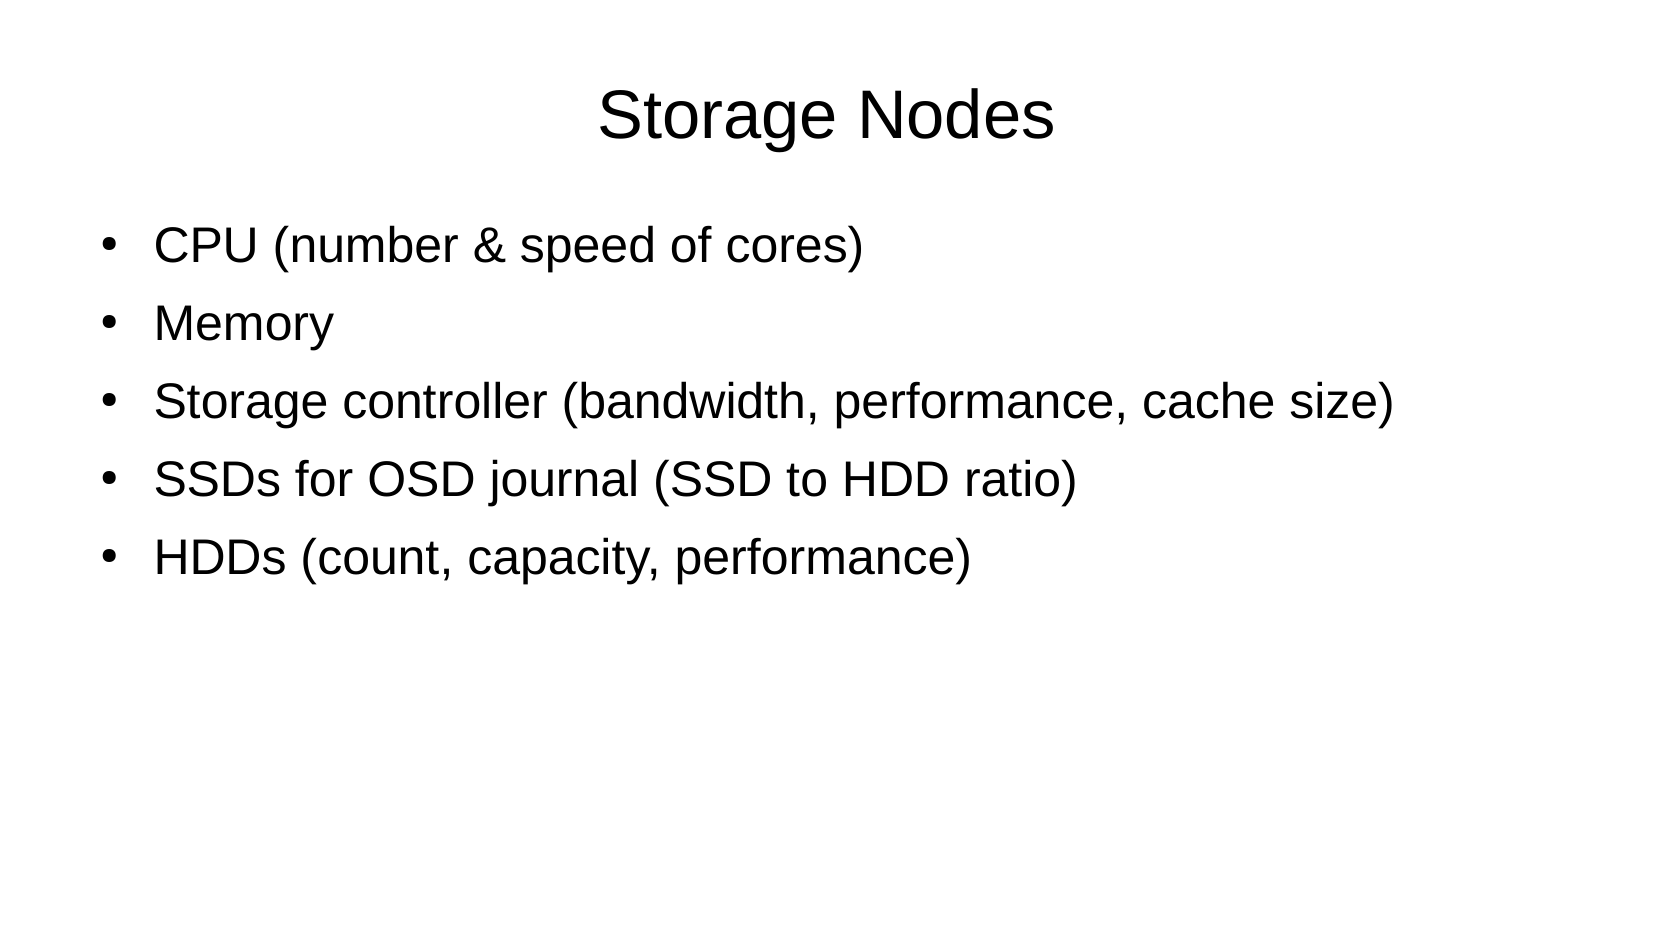

# Storage Nodes
CPU (number & speed of cores)
Memory
Storage controller (bandwidth, performance, cache size)
SSDs for OSD journal (SSD to HDD ratio)
HDDs (count, capacity, performance)